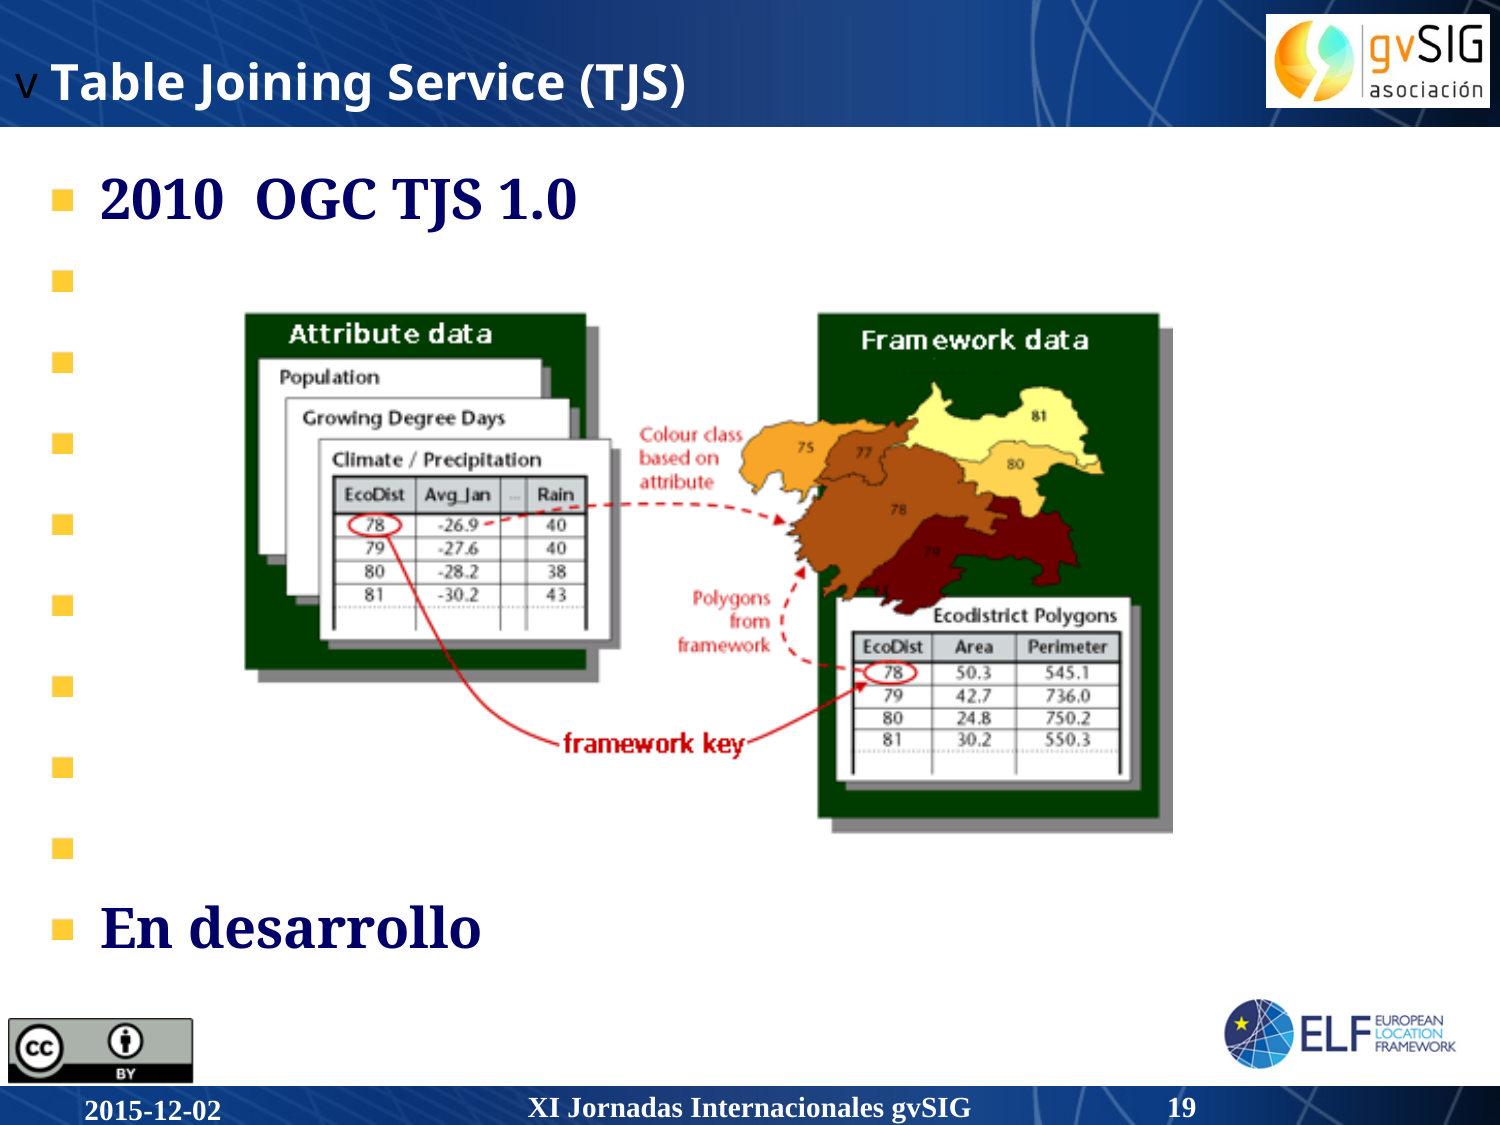

# Table Joining Service (TJS)
2010 OGC TJS 1.0
En desarrollo